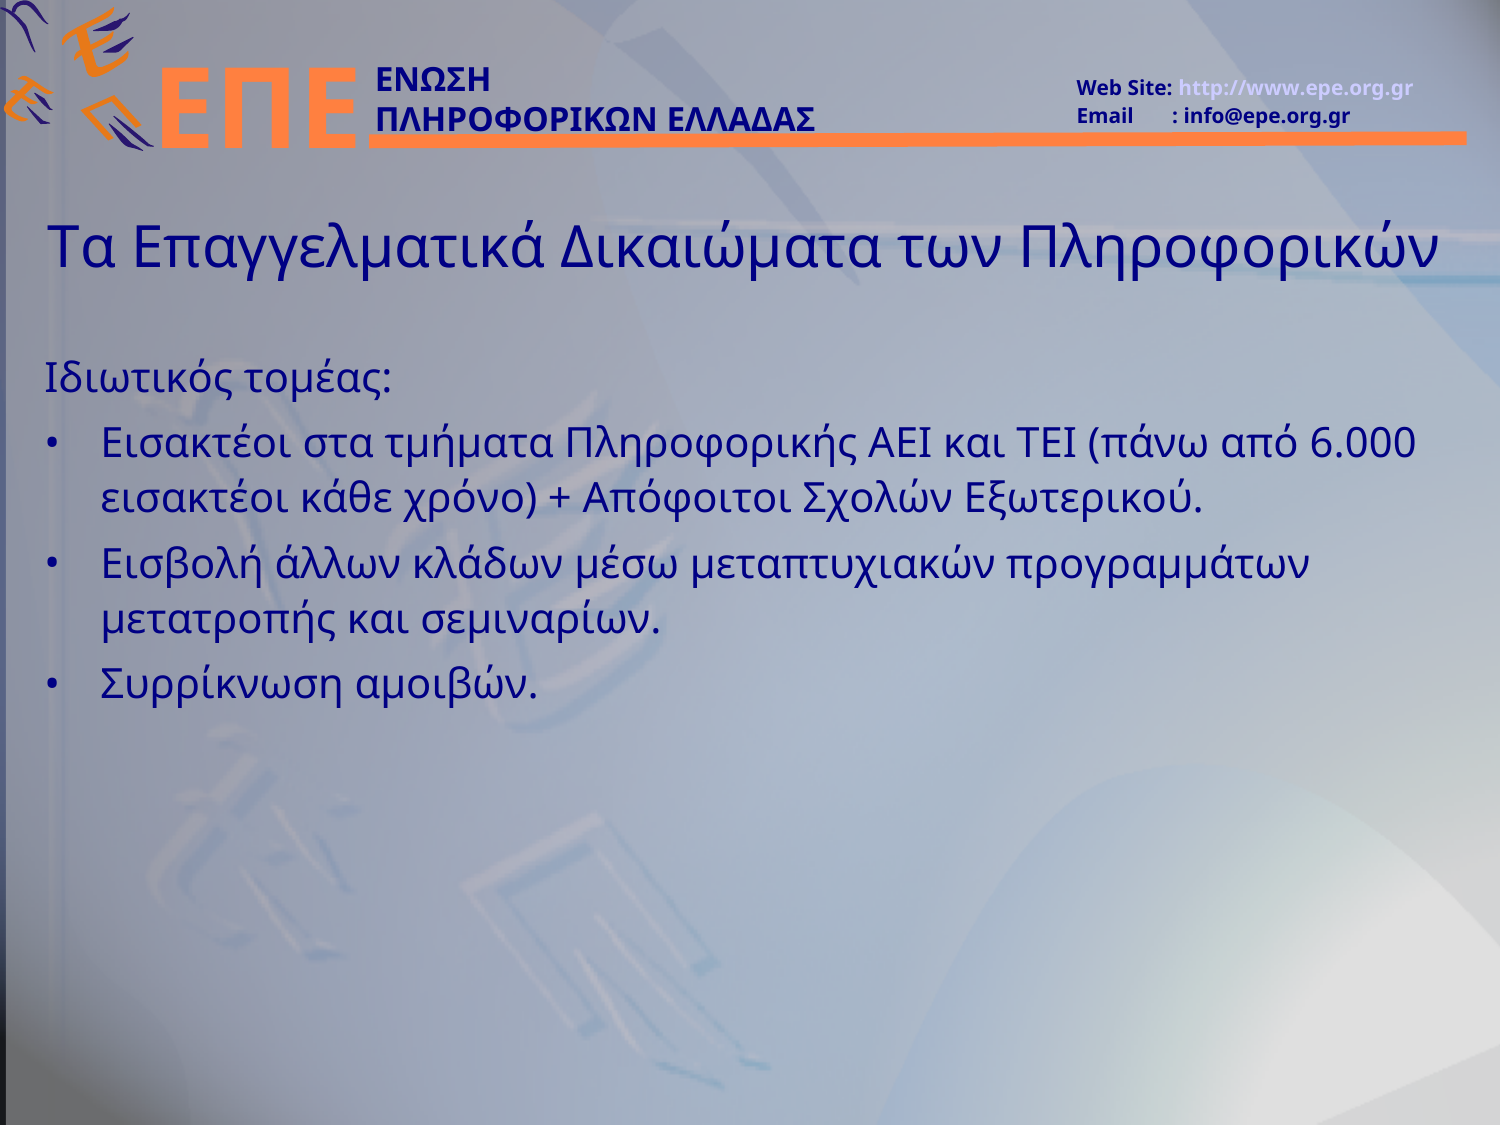

# Τα Επαγγελματικά Δικαιώματα των Πληροφορικών
Ιδιωτικός τομέας:
Εισακτέοι στα τμήματα Πληροφορικής ΑΕΙ και ΤΕΙ (πάνω από 6.000 εισακτέοι κάθε χρόνο) + Απόφοιτοι Σχολών Εξωτερικού.
Εισβολή άλλων κλάδων μέσω μεταπτυχιακών προγραμμάτων μετατροπής και σεμιναρίων.
Συρρίκνωση αμοιβών.